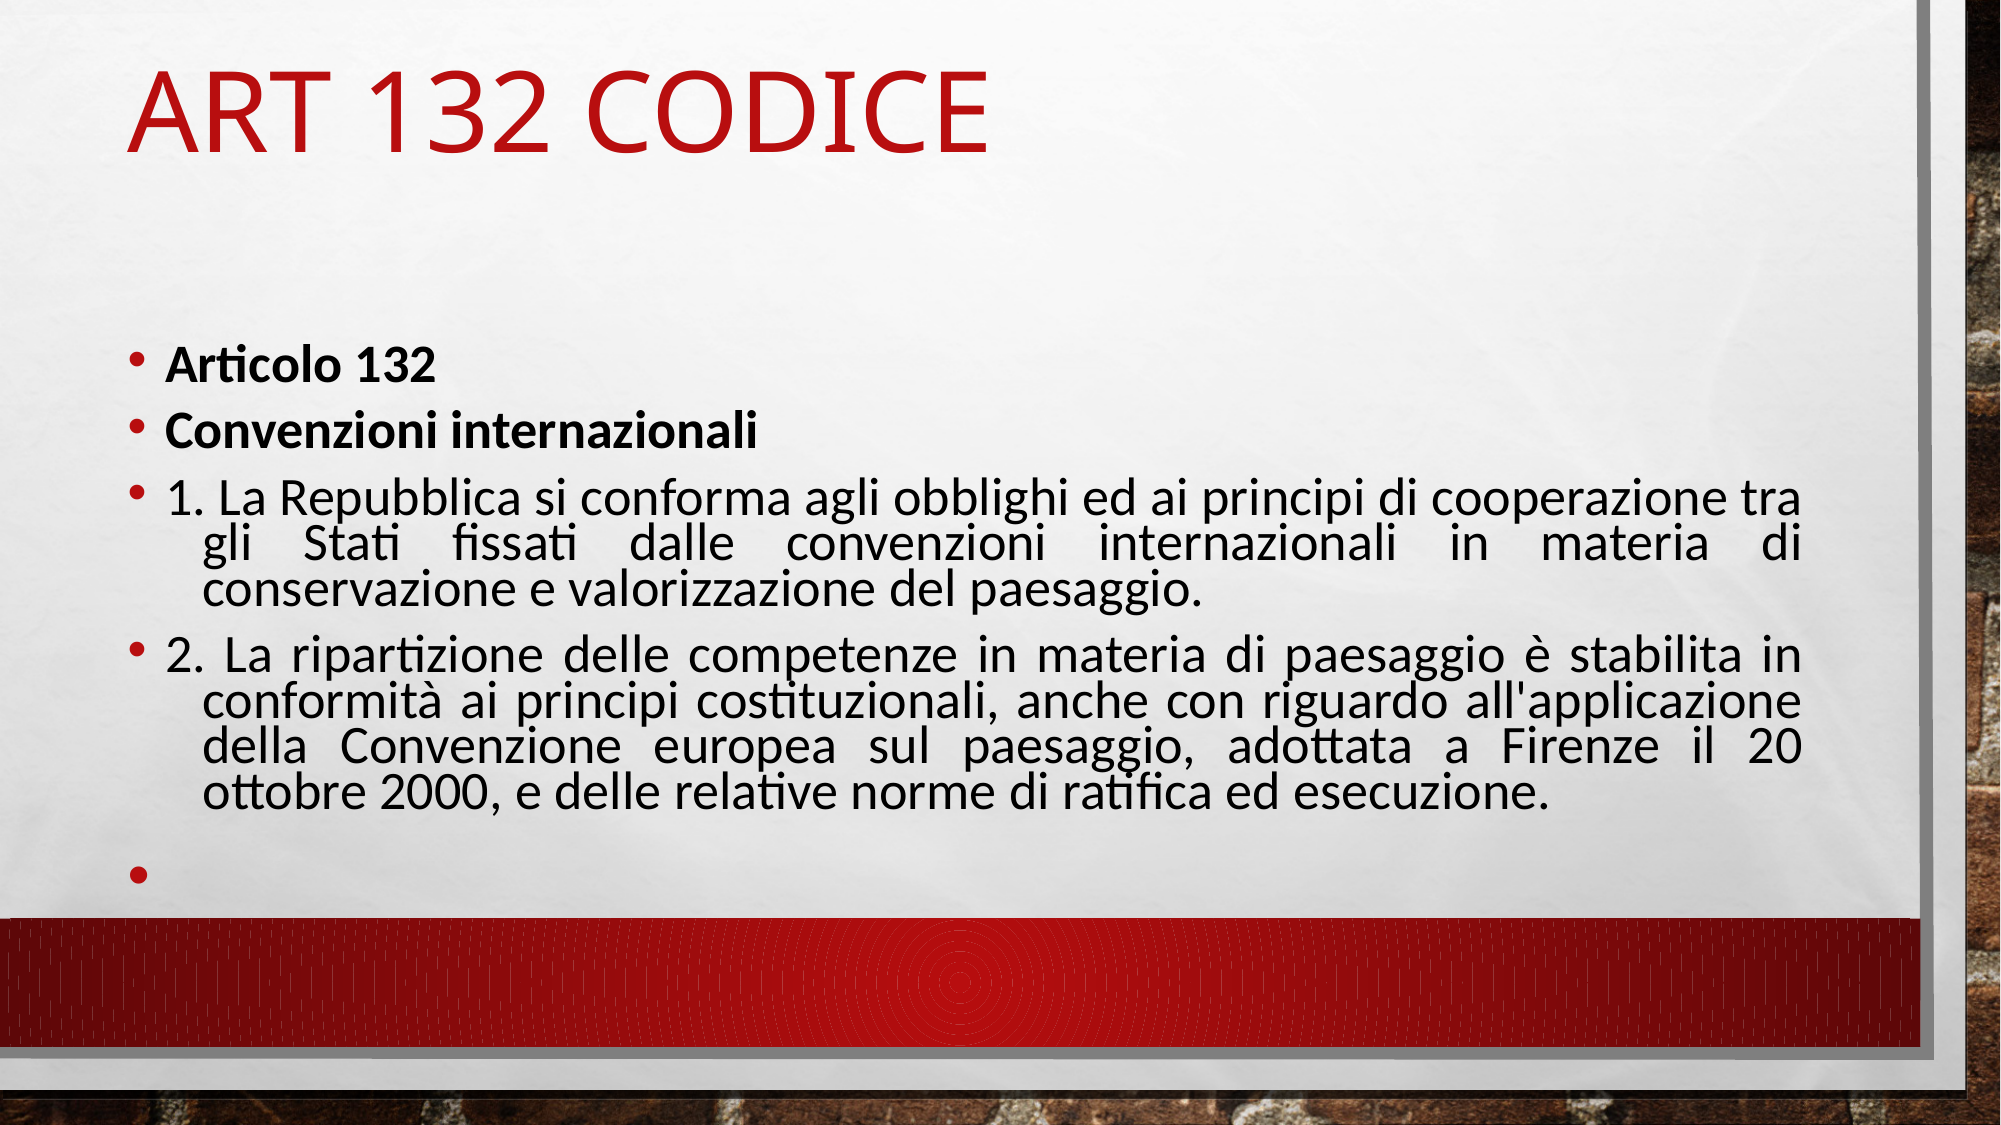

# Art 132 codice
Articolo 132
Convenzioni internazionali
1. La Repubblica si conforma agli obblighi ed ai principi di cooperazione tra gli Stati fissati dalle convenzioni internazionali in materia di conservazione e valorizzazione del paesaggio.
2. La ripartizione delle competenze in materia di paesaggio è stabilita in conformità ai principi costituzionali, anche con riguardo all'applicazione della Convenzione europea sul paesaggio, adottata a Firenze il 20 ottobre 2000, e delle relative norme di ratifica ed esecuzione.